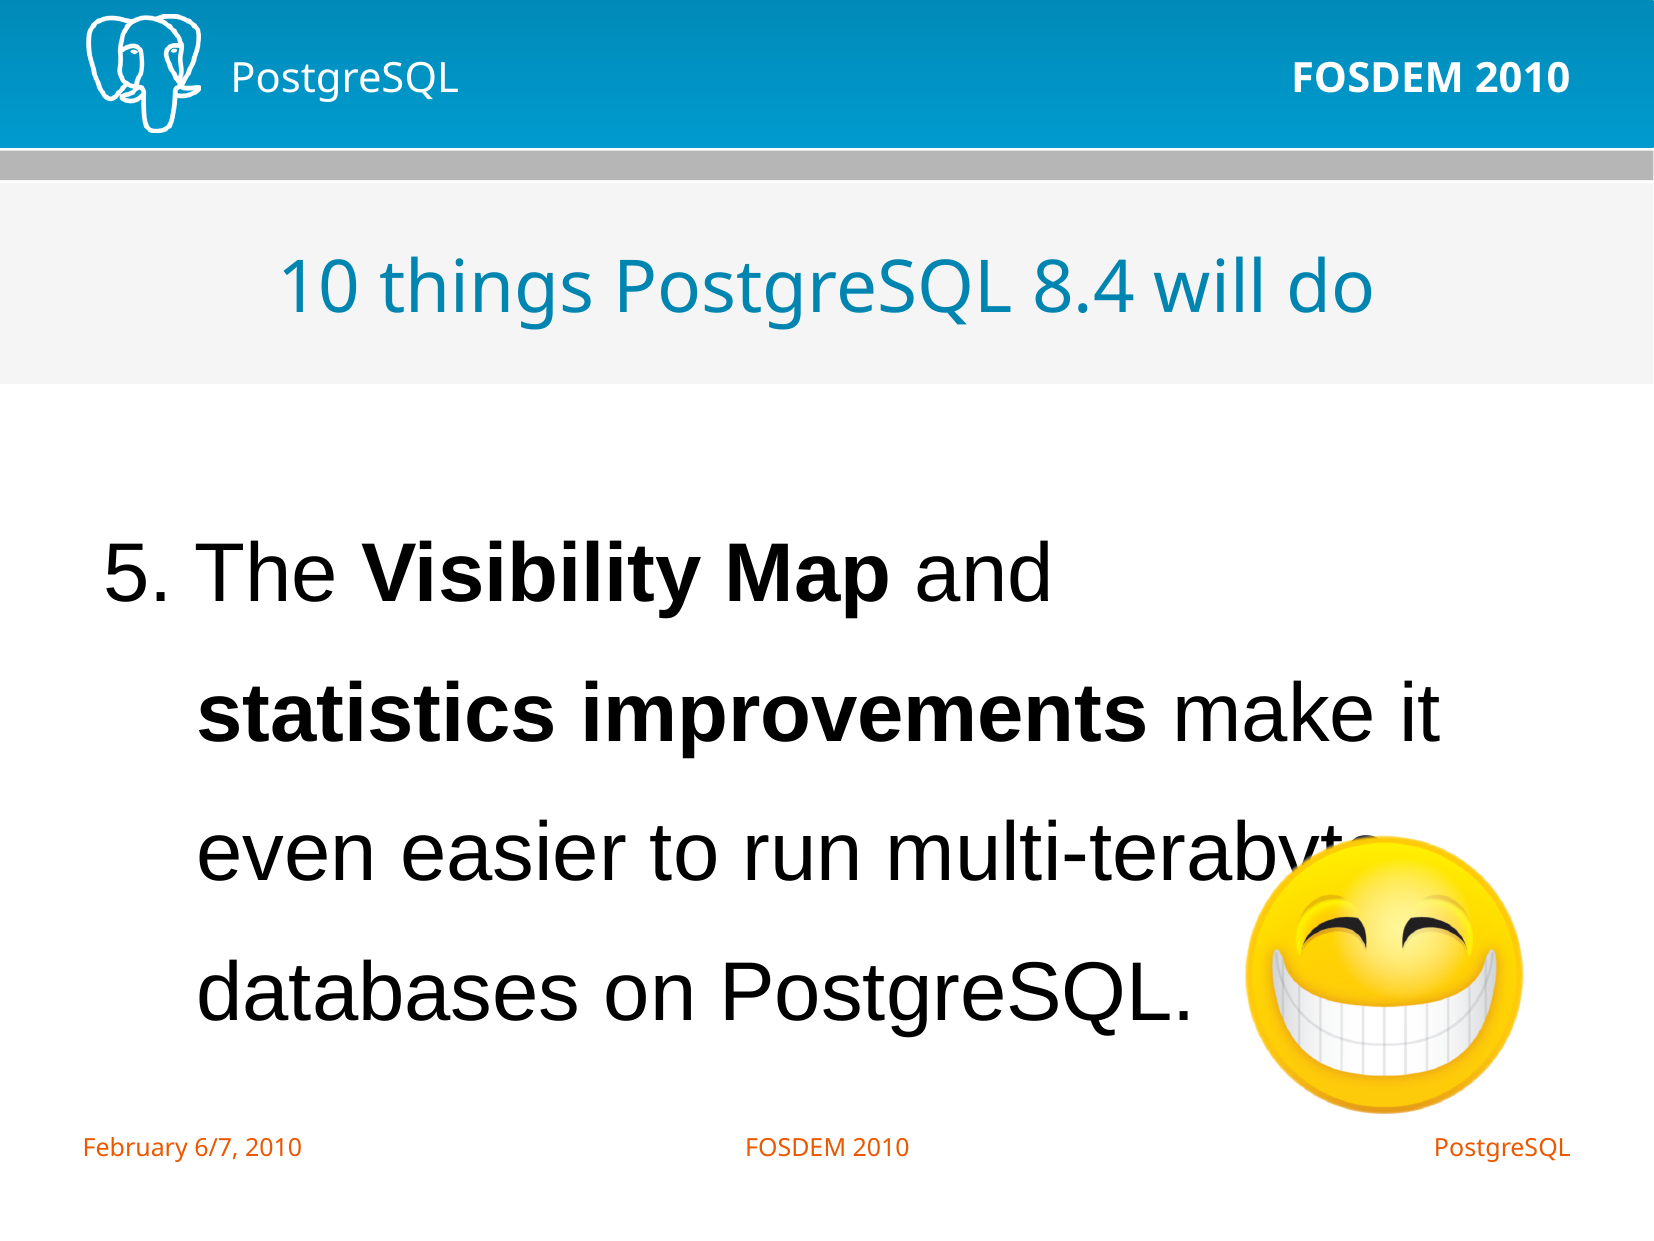

# 10 things PostgreSQL 8.4 will do
5. The Visibility Map and
 statistics improvements make it
 even easier to run multi-terabyte
 databases on PostgreSQL.
6